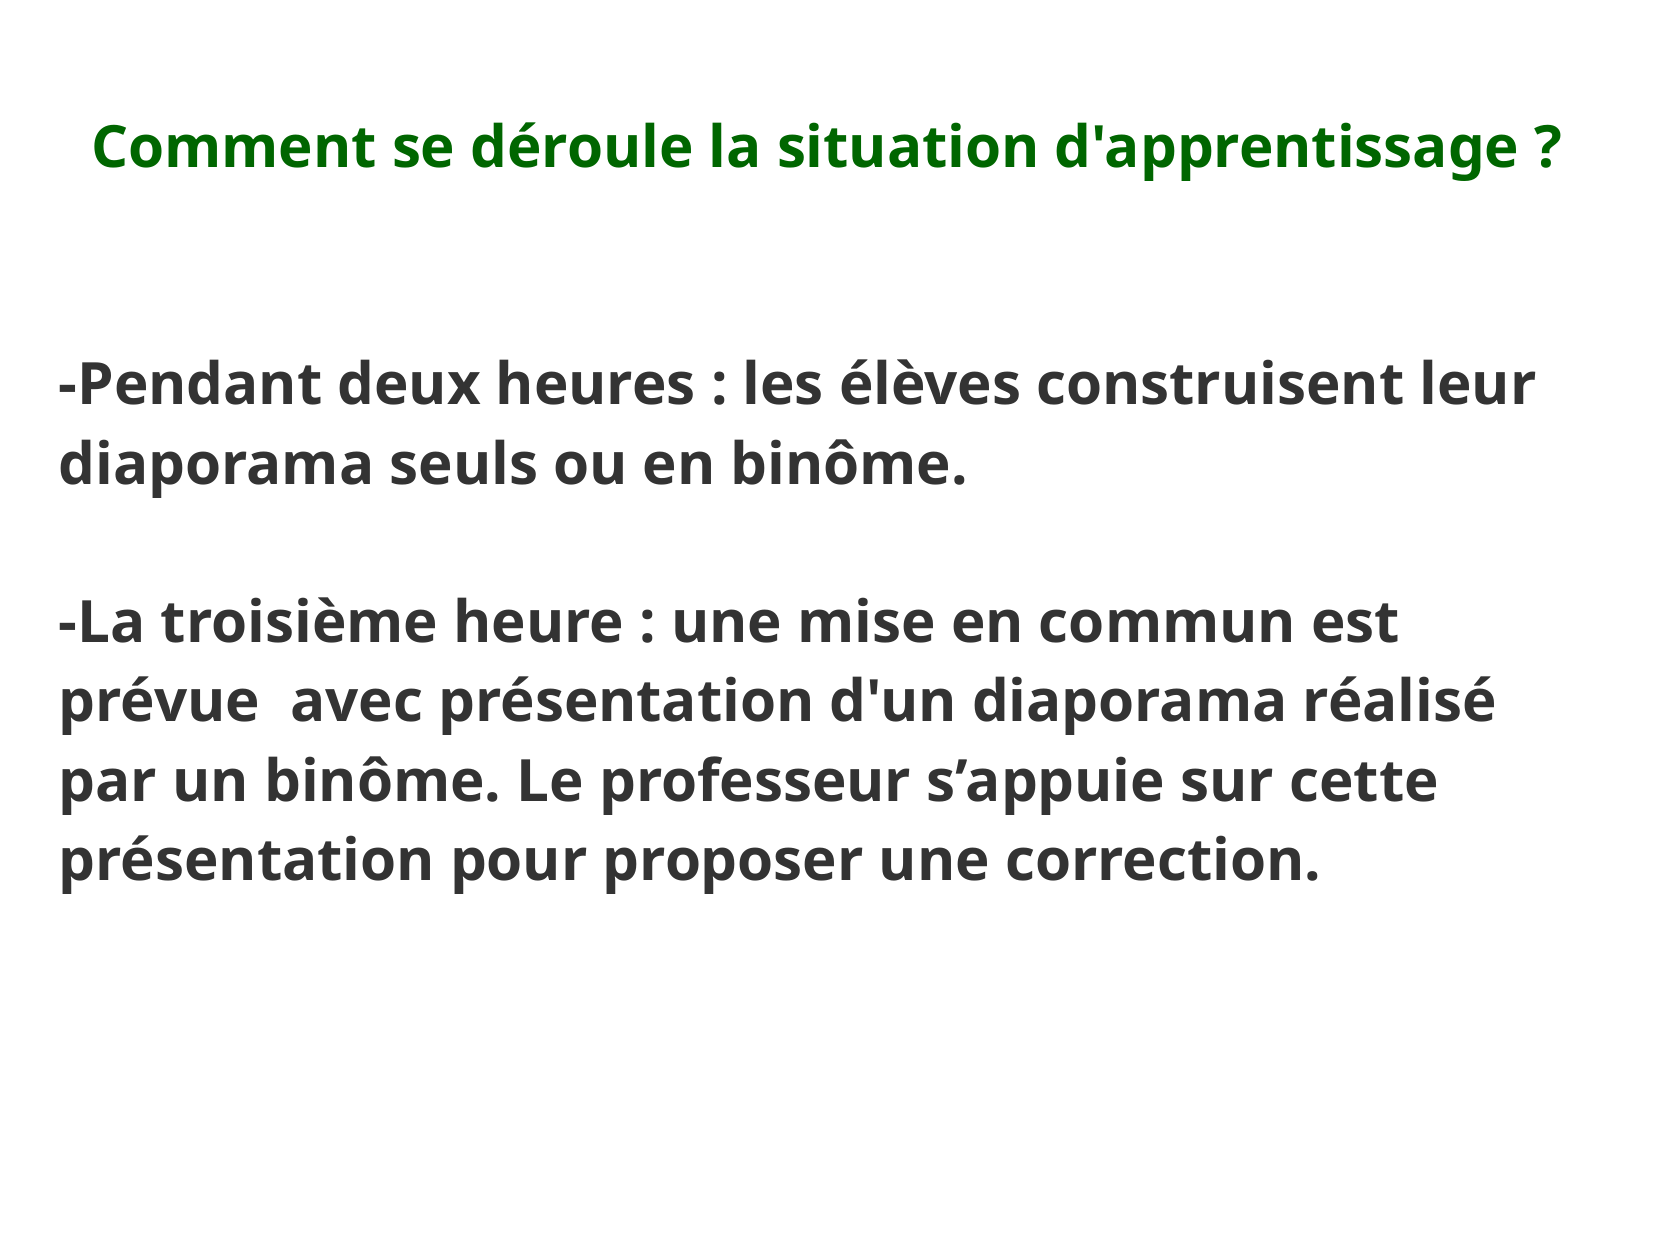

Comment se déroule la situation d'apprentissage ?
-Pendant deux heures : les élèves construisent leur diaporama seuls ou en binôme.
-La troisième heure : une mise en commun est prévue avec présentation d'un diaporama réalisé par un binôme. Le professeur s’appuie sur cette présentation pour proposer une correction.